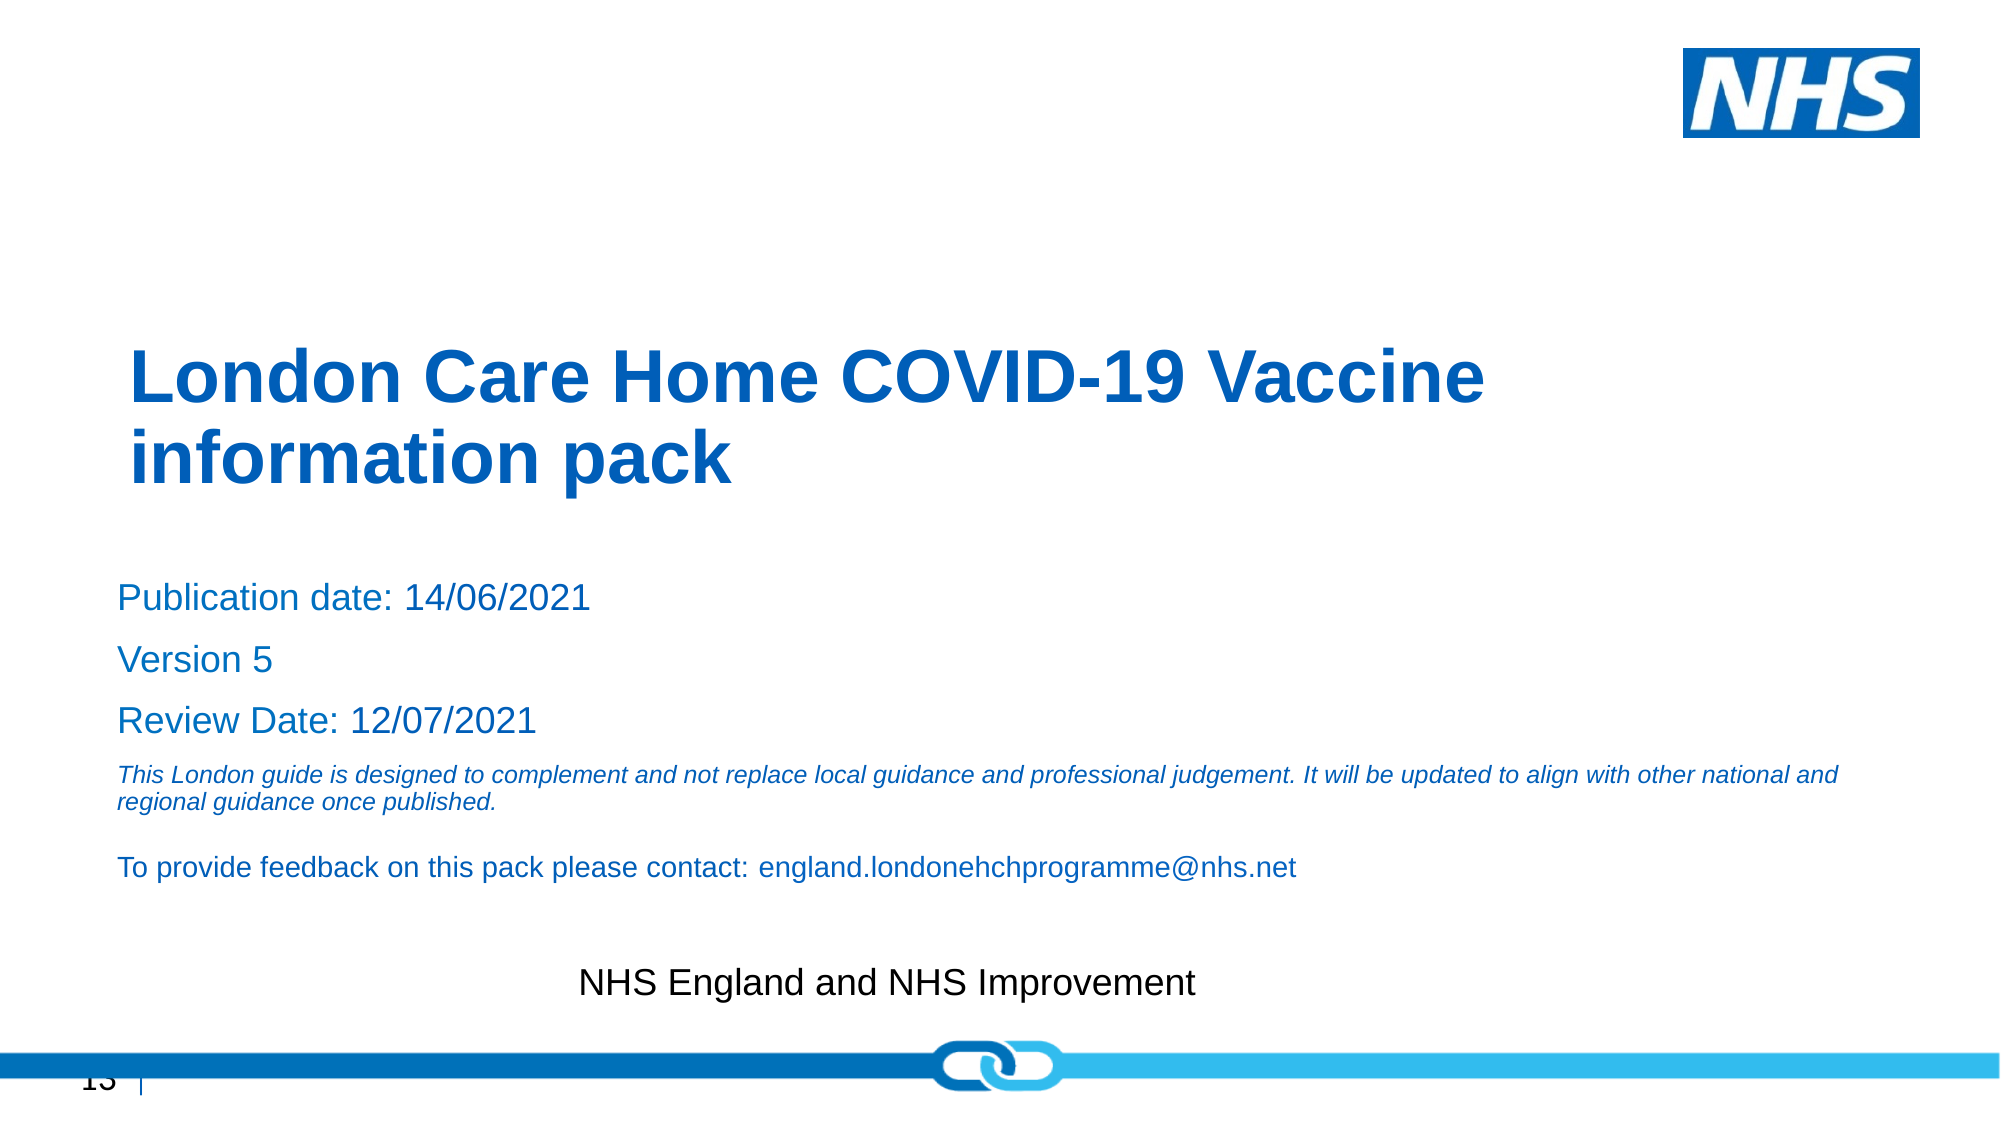

# London Care Home COVID-19 Vaccine information pack
Publication date: 14/06/2021
Version 5
Review Date: 12/07/2021
This London guide is designed to complement and not replace local guidance and professional judgement. It will be updated to align with other national and regional guidance once published.
To provide feedback on this pack please contact: england.londonehchprogramme@nhs.net